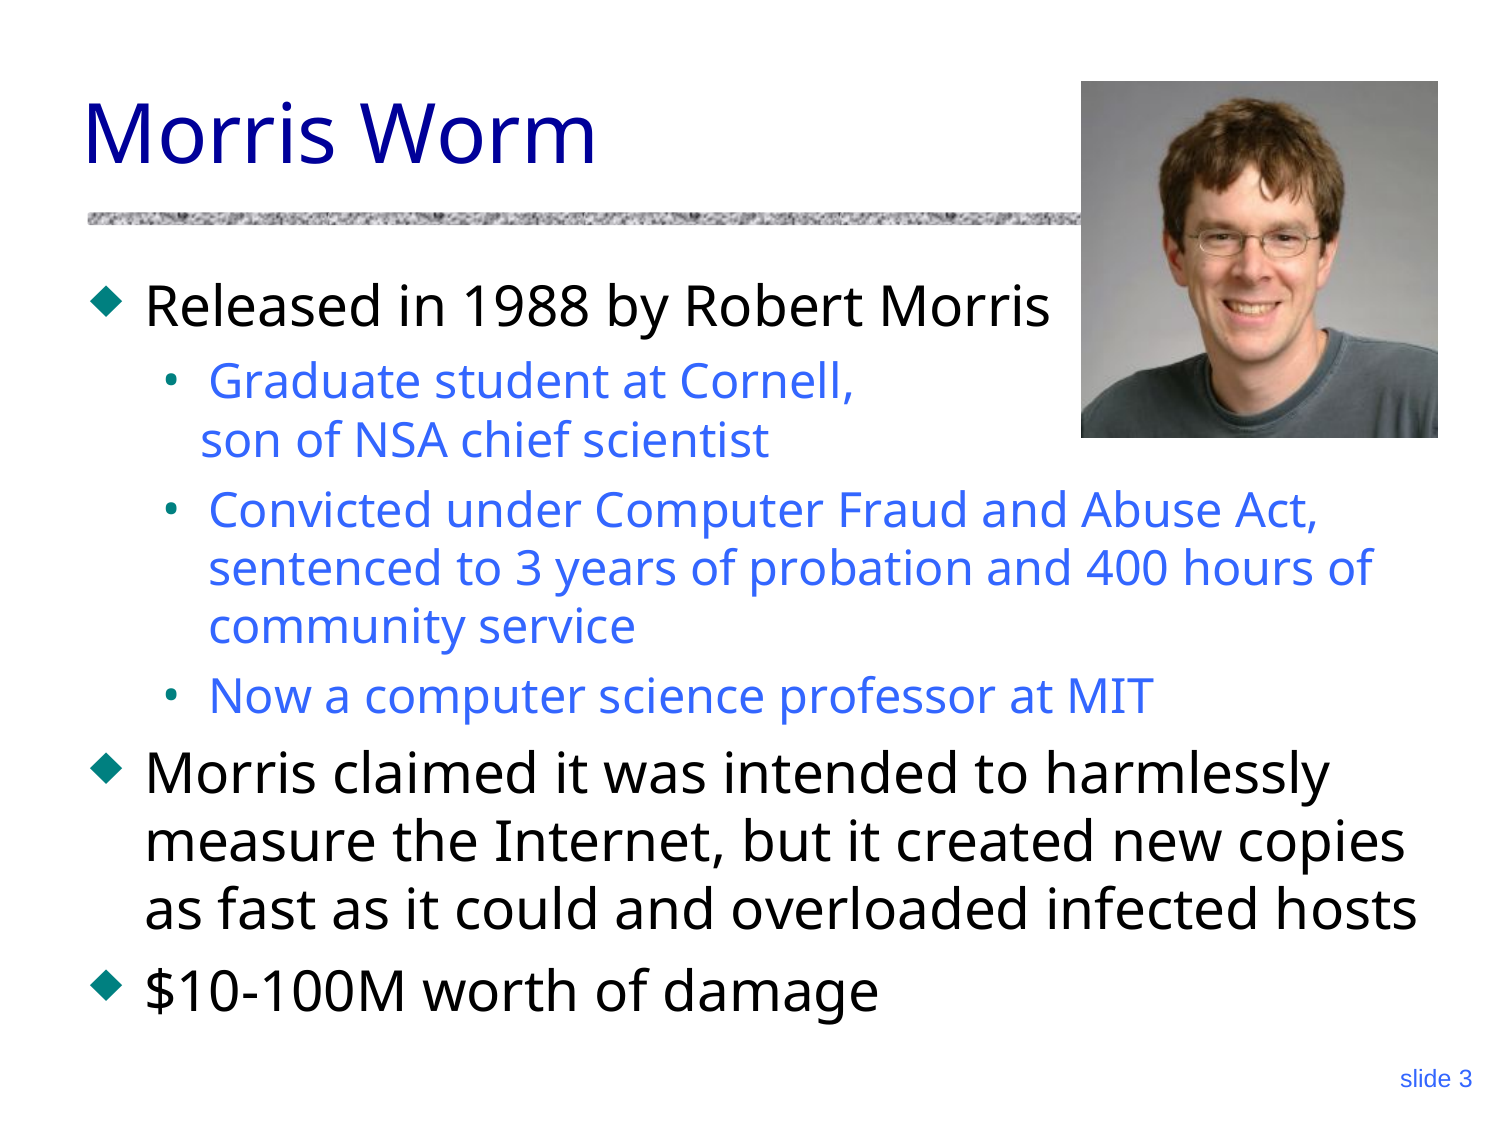

# Morris Worm
Released in 1988 by Robert Morris
Graduate student at Cornell,
 son of NSA chief scientist
Convicted under Computer Fraud and Abuse Act, sentenced to 3 years of probation and 400 hours of community service
Now a computer science professor at MIT
Morris claimed it was intended to harmlessly measure the Internet, but it created new copies as fast as it could and overloaded infected hosts
$10-100M worth of damage
slide 2